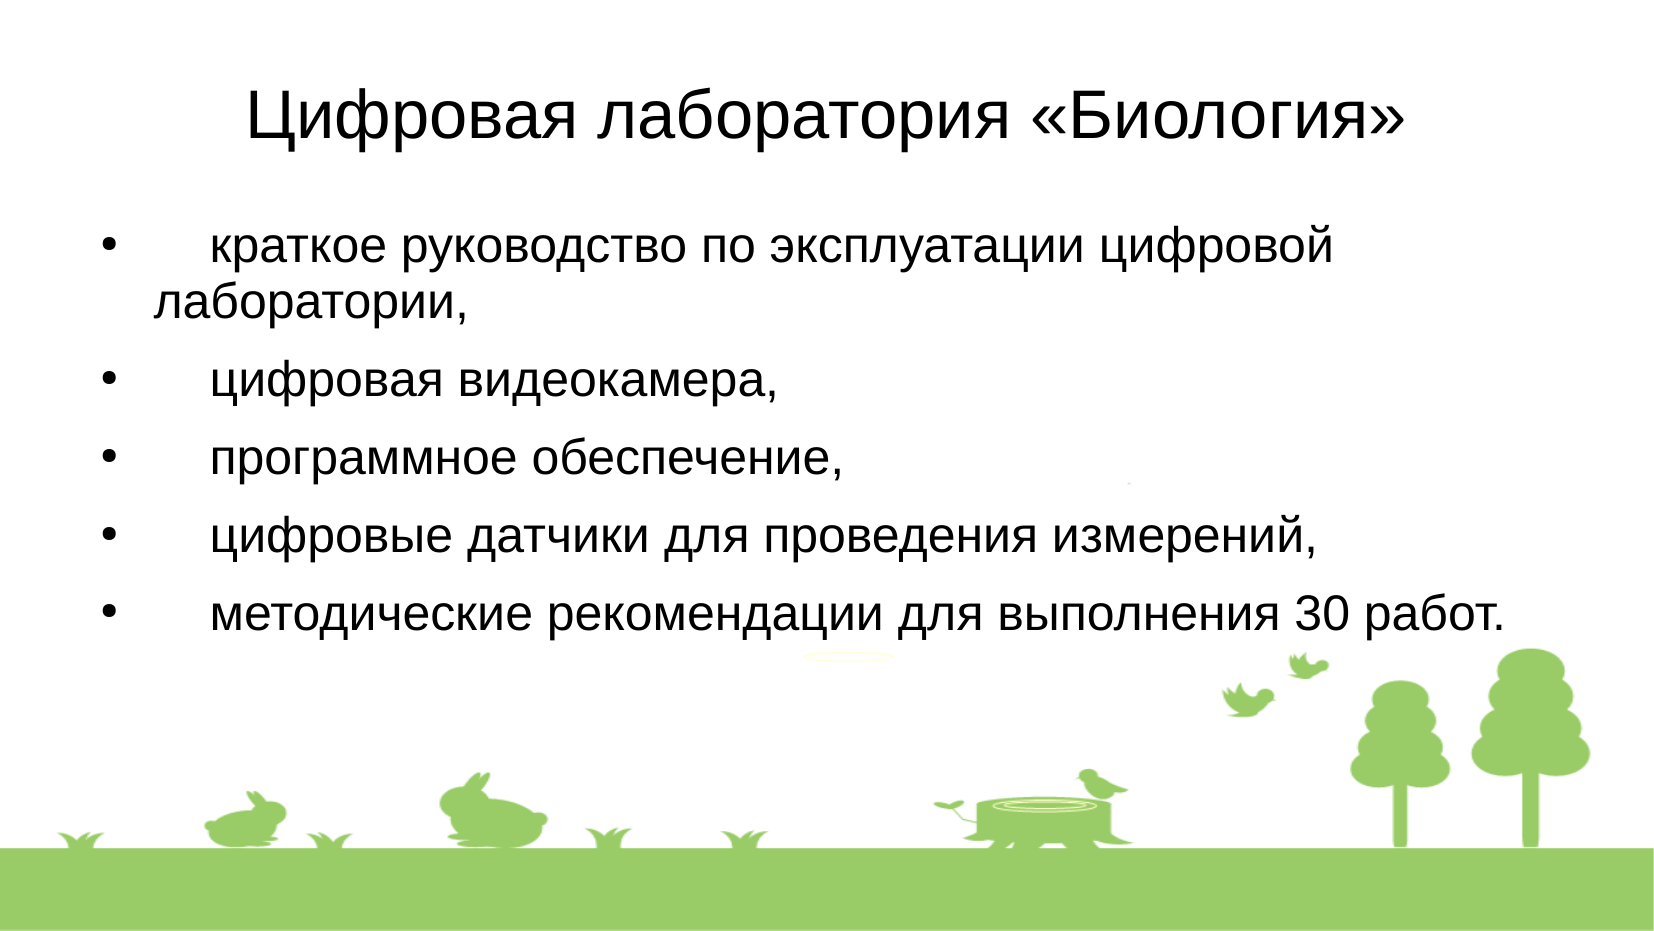

# Цифровая лаборатория «Биология»
 краткое руководство по эксплуатации цифровой лаборатории,
 цифровая видеокамера,
 программное обеспечение,
 цифровые датчики для проведения измерений,
 методические рекомендации для выполнения 30 работ.